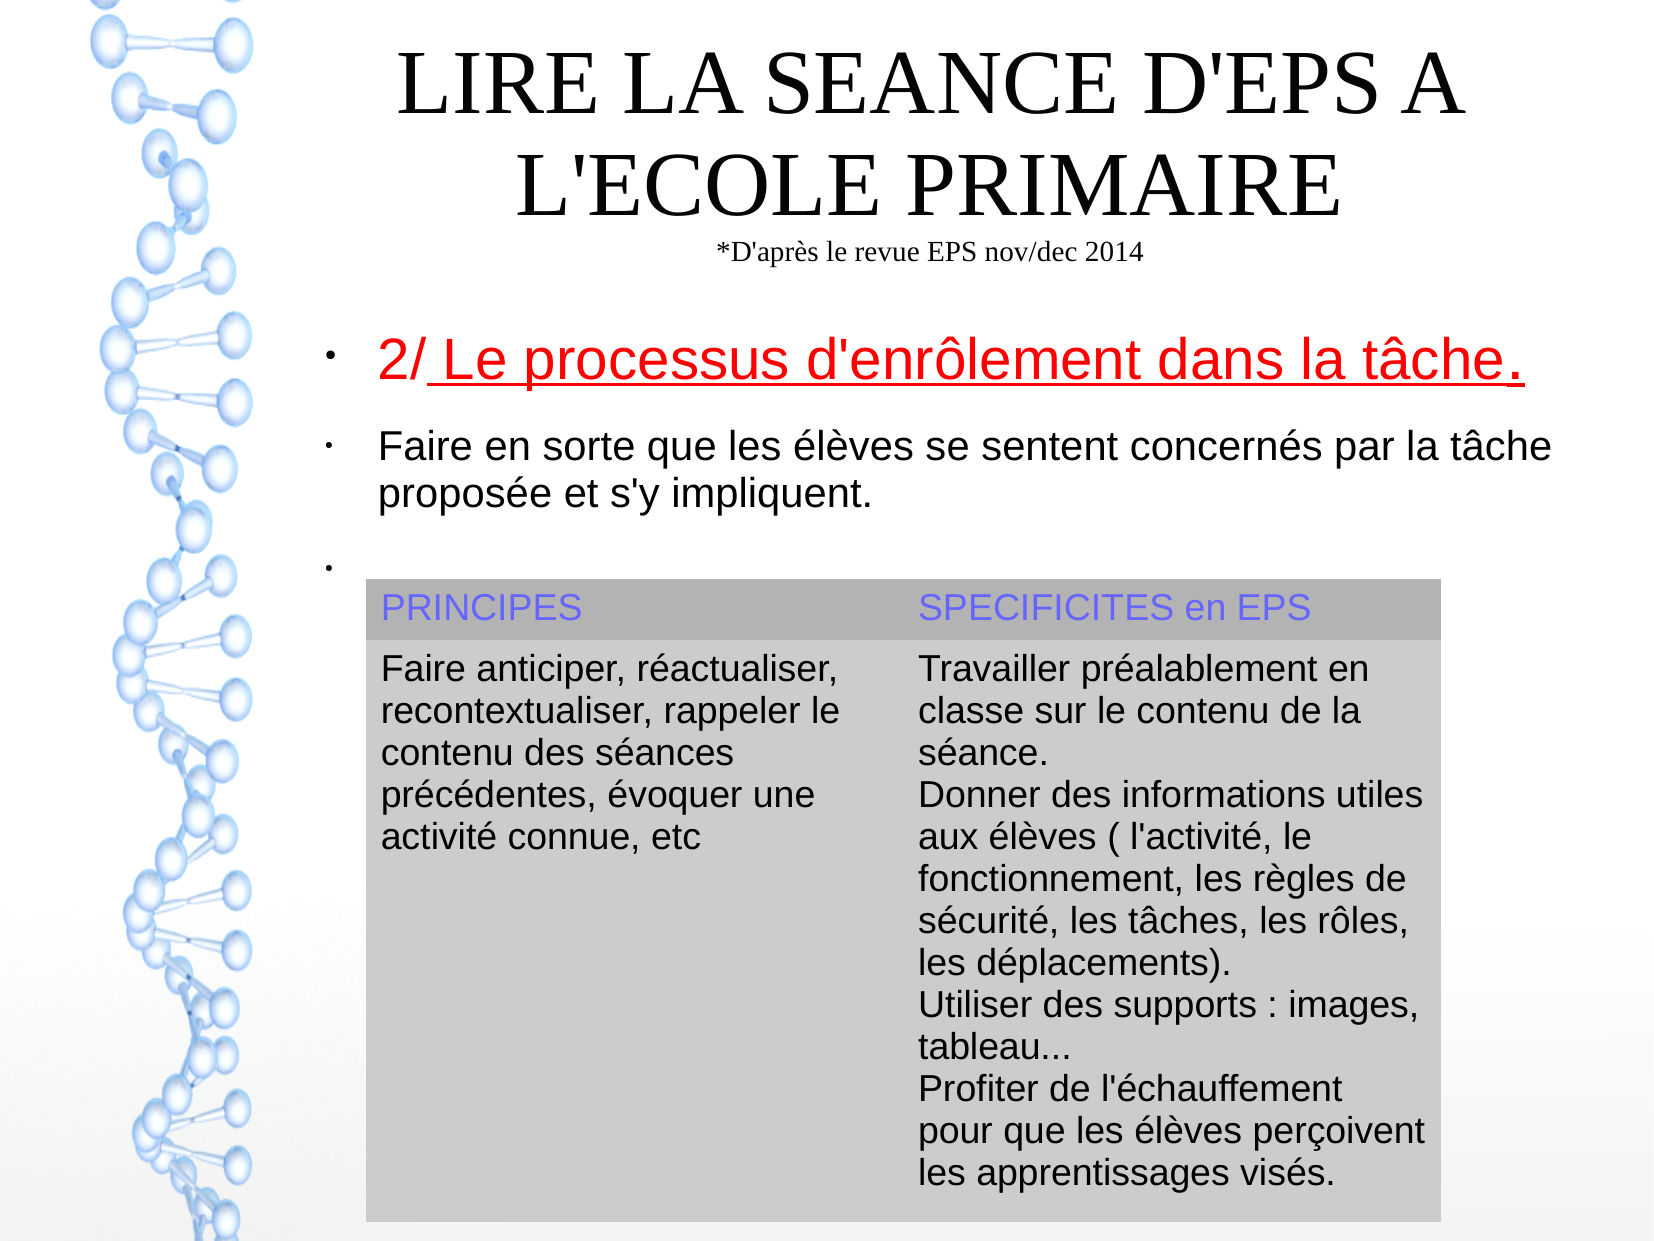

# LIRE LA SEANCE D'EPS A L'ECOLE PRIMAIRE *D'après le revue EPS nov/dec 2014
2/ Le processus d'enrôlement dans la tâche.
Faire en sorte que les élèves se sentent concernés par la tâche proposée et s'y impliquent.
| PRINCIPES | SPECIFICITES en EPS |
| --- | --- |
| Faire anticiper, réactualiser, recontextualiser, rappeler le contenu des séances précédentes, évoquer une activité connue, etc | Travailler préalablement en classe sur le contenu de la séance. Donner des informations utiles aux élèves ( l'activité, le fonctionnement, les règles de sécurité, les tâches, les rôles, les déplacements). Utiliser des supports : images, tableau... Profiter de l'échauffement pour que les élèves perçoivent les apprentissages visés. |